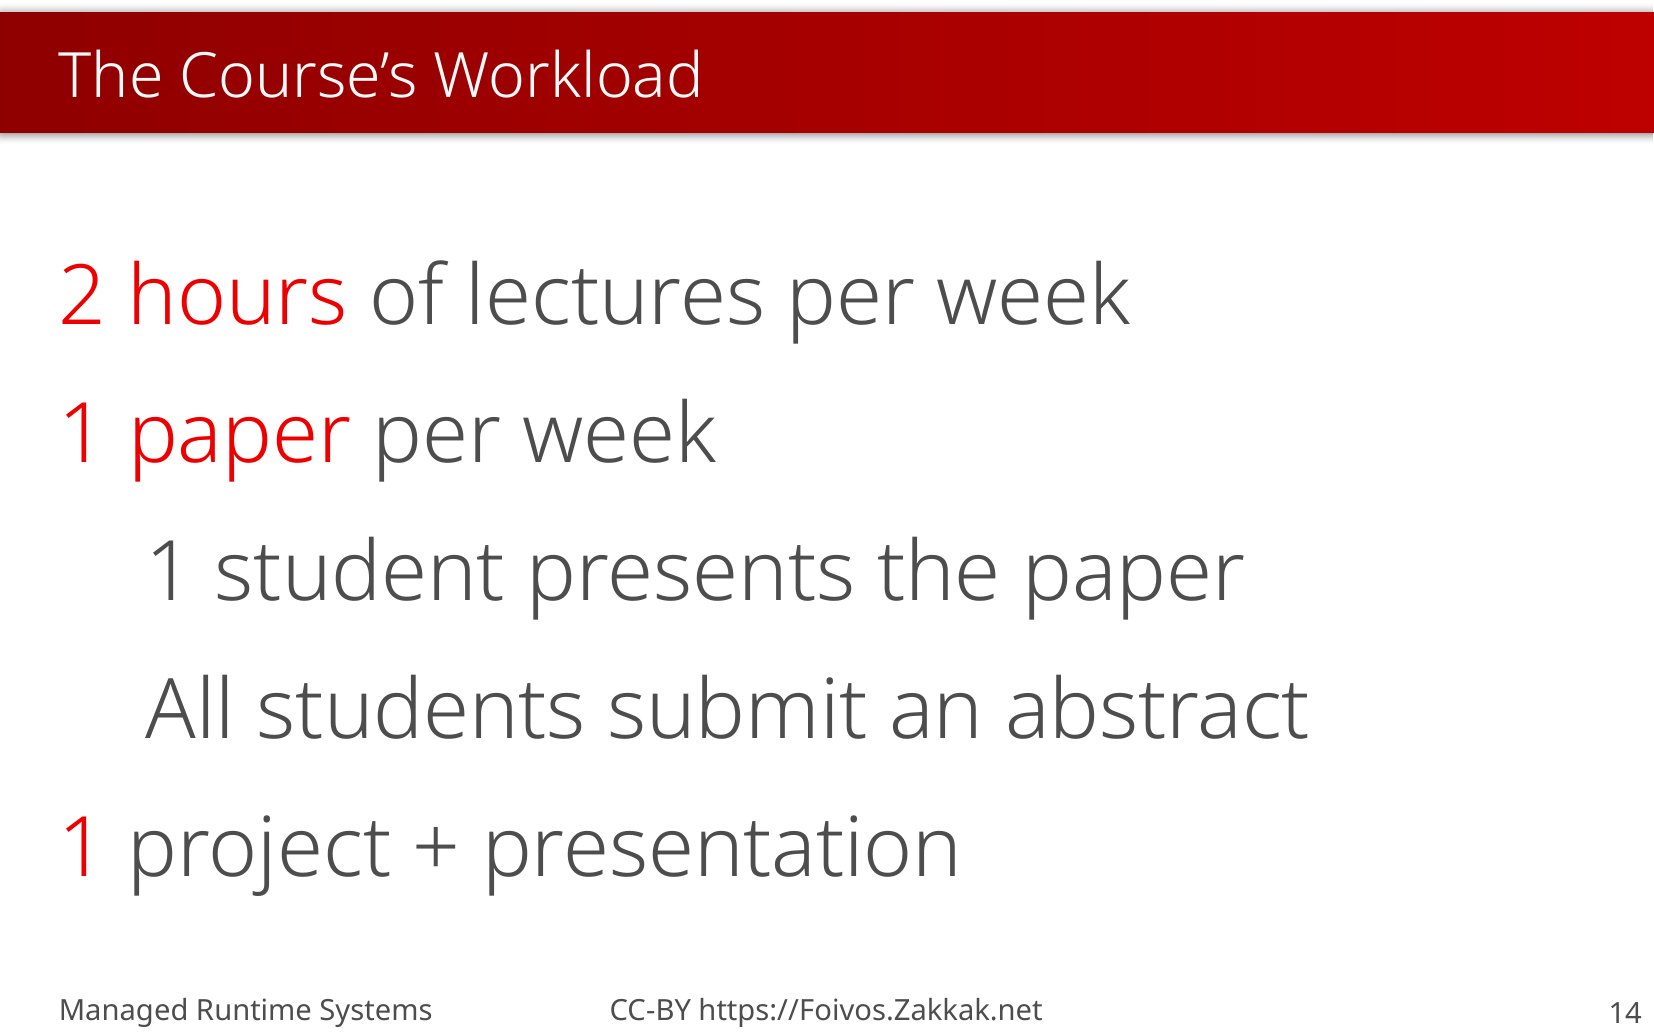

# The Course’s Workload
2 hours of lectures per week
1 paper per week
 1 student presents the paper
 All students submit an abstract
1 project + presentation
Managed Runtime Systems
CC-BY https://Foivos.Zakkak.net
14